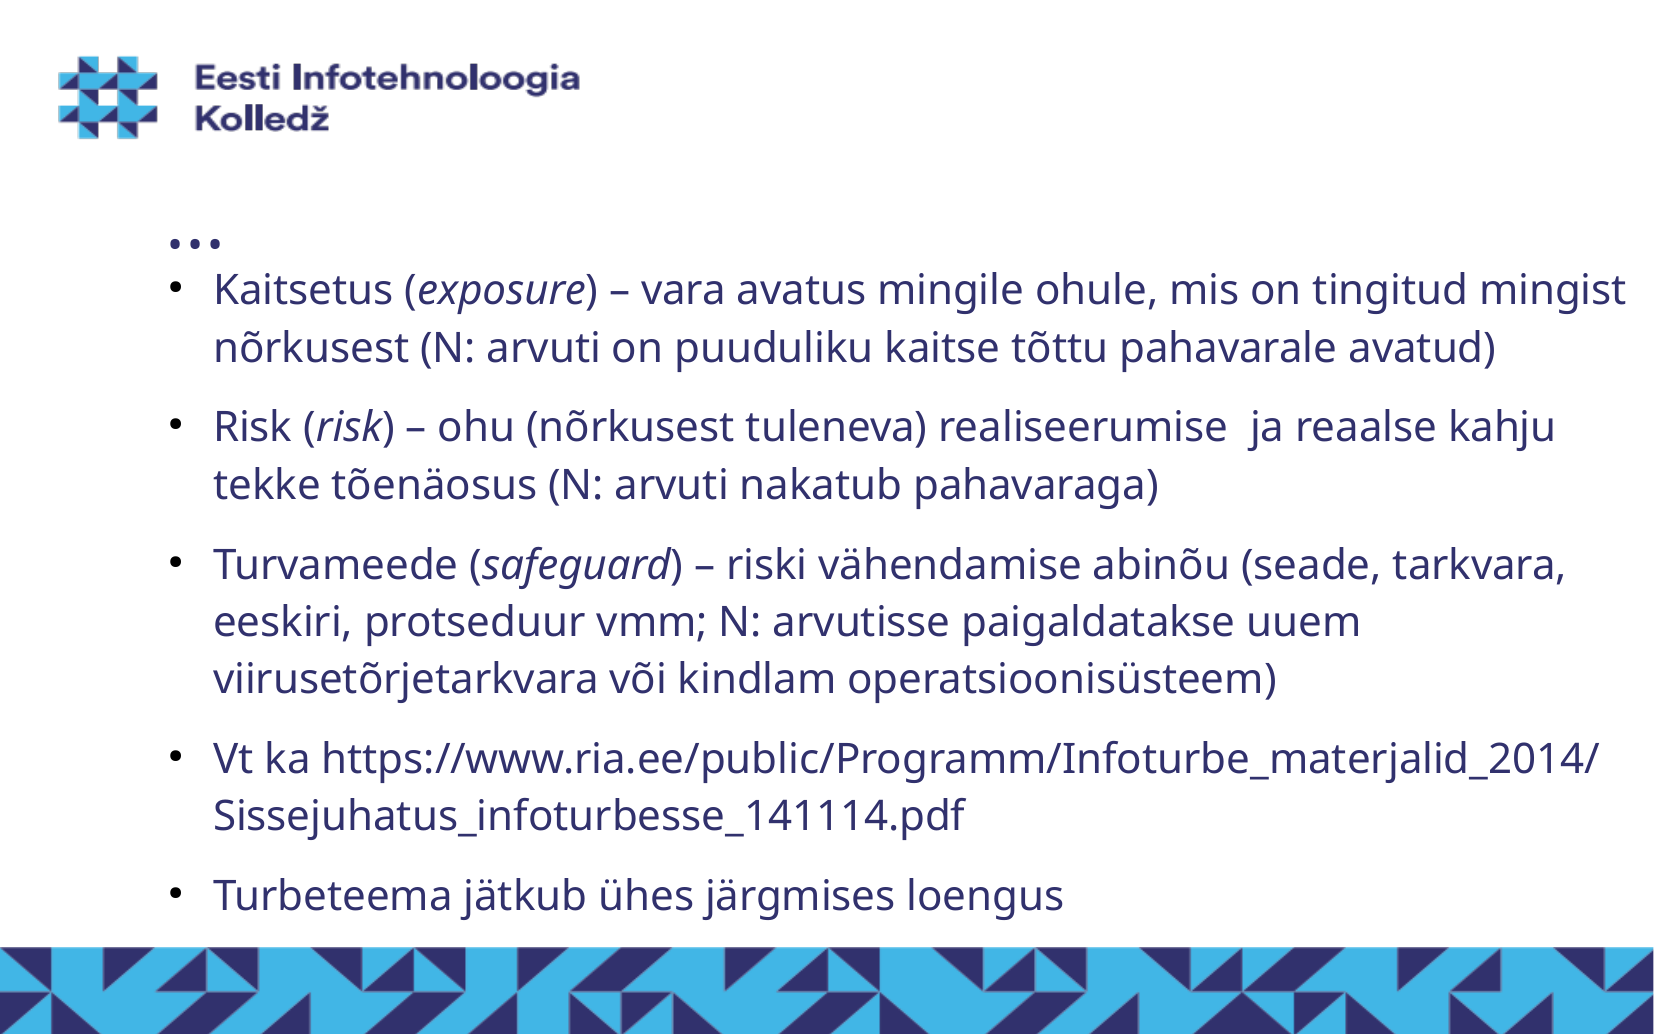

# ...
Kaitsetus (exposure) – vara avatus mingile ohule, mis on tingitud mingist nõrkusest (N: arvuti on puuduliku kaitse tõttu pahavarale avatud)
Risk (risk) – ohu (nõrkusest tuleneva) realiseerumise ja reaalse kahju tekke tõenäosus (N: arvuti nakatub pahavaraga)
Turvameede (safeguard) – riski vähendamise abinõu (seade, tarkvara, eeskiri, protseduur vmm; N: arvutisse paigaldatakse uuem viirusetõrjetarkvara või kindlam operatsioonisüsteem)
Vt ka https://www.ria.ee/public/Programm/Infoturbe_materjalid_2014/ Sissejuhatus_infoturbesse_141114.pdf
Turbeteema jätkub ühes järgmises loengus